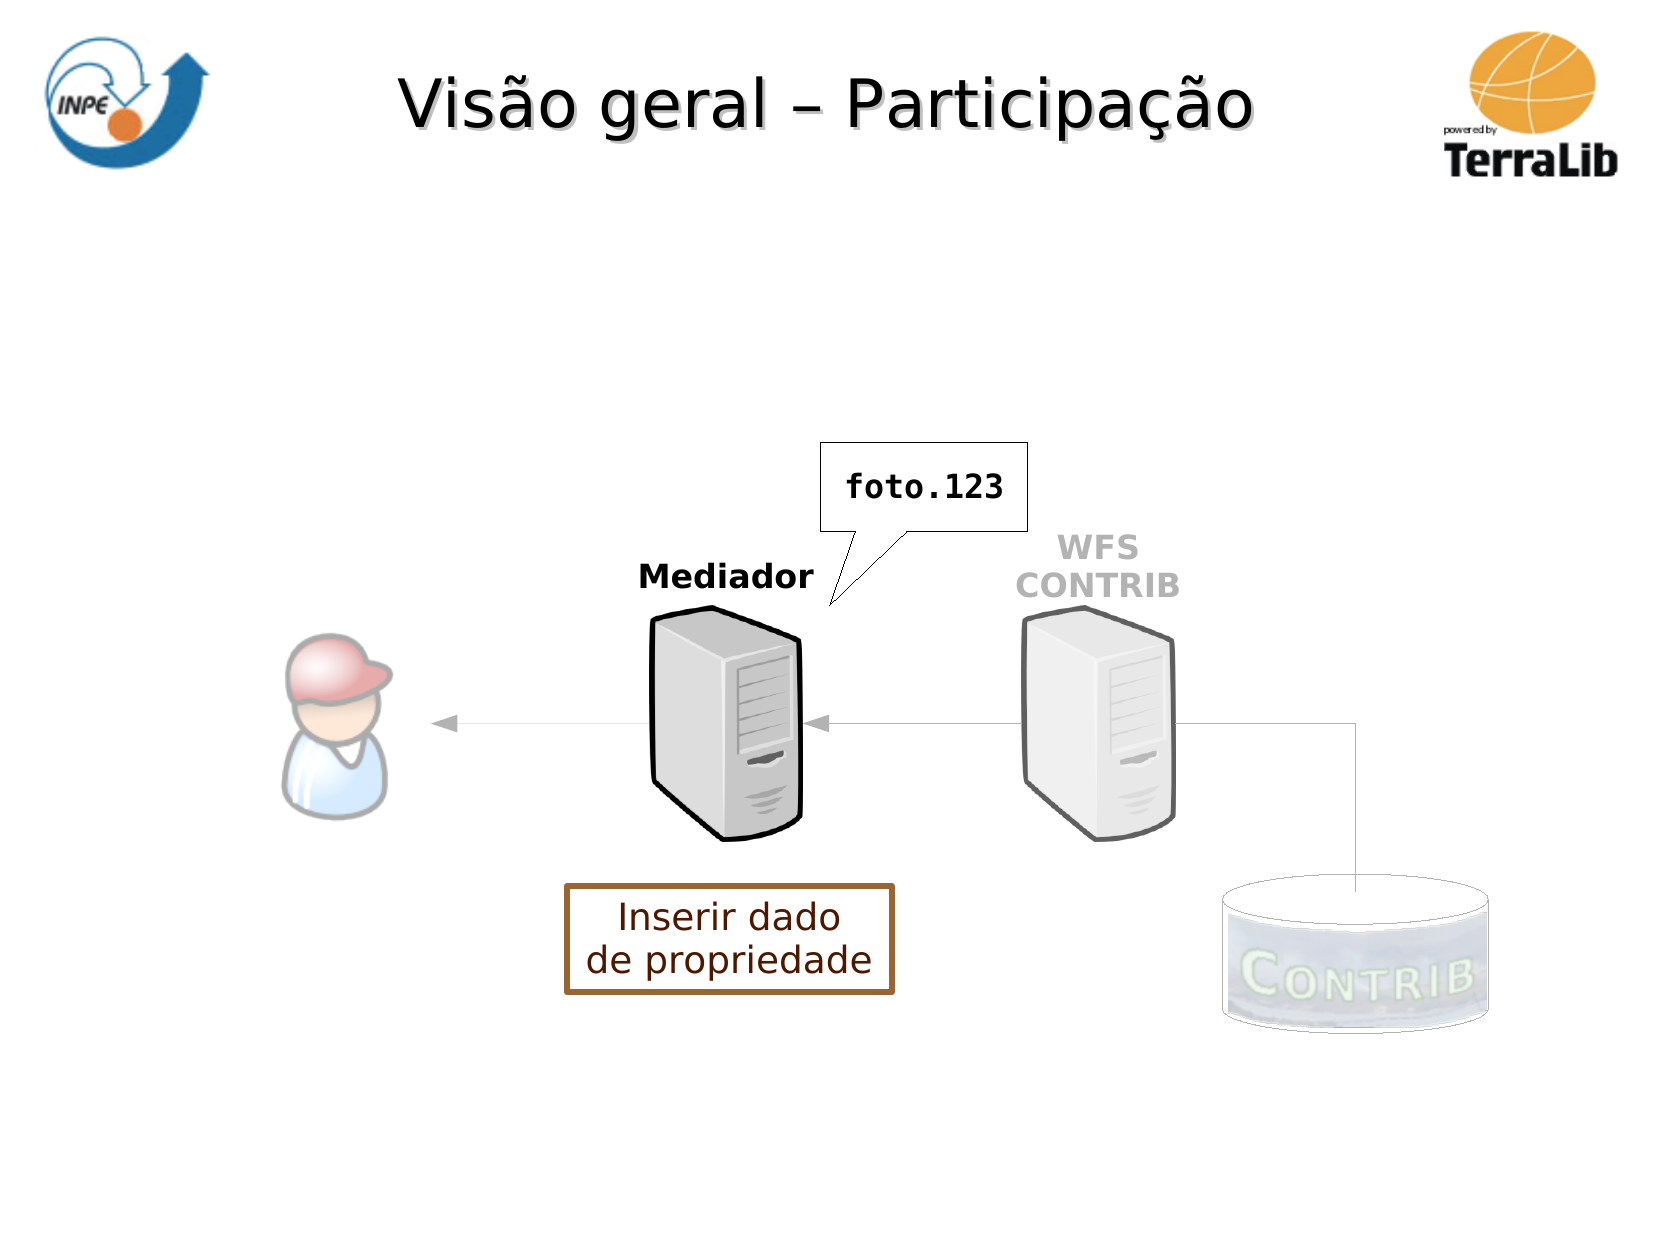

# Visão geral – Participação
foto.123
Mediador
WFS
CONTRIB
Inserir dado
de propriedade